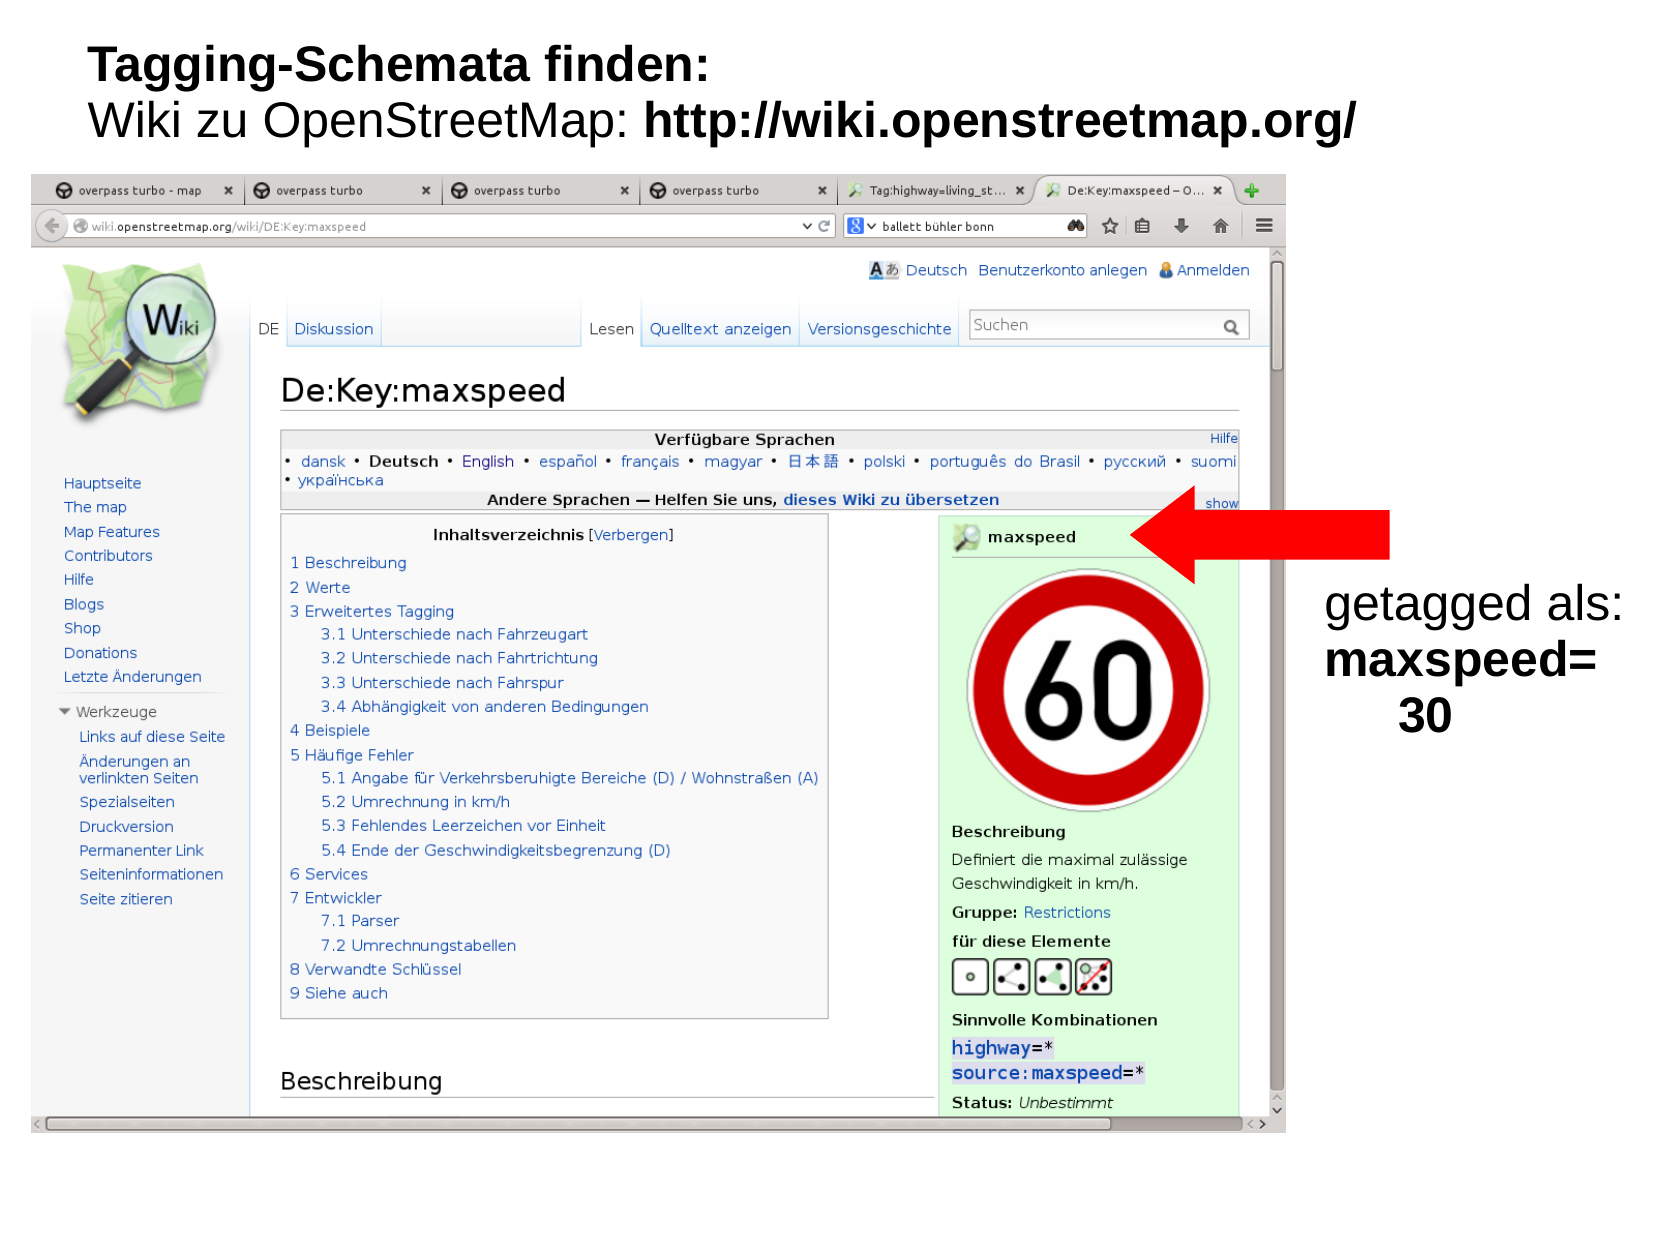

Tagging-Schemata finden:
Wiki zu OpenStreetMap: http://wiki.openstreetmap.org/
getagged als:
maxspeed=
	30